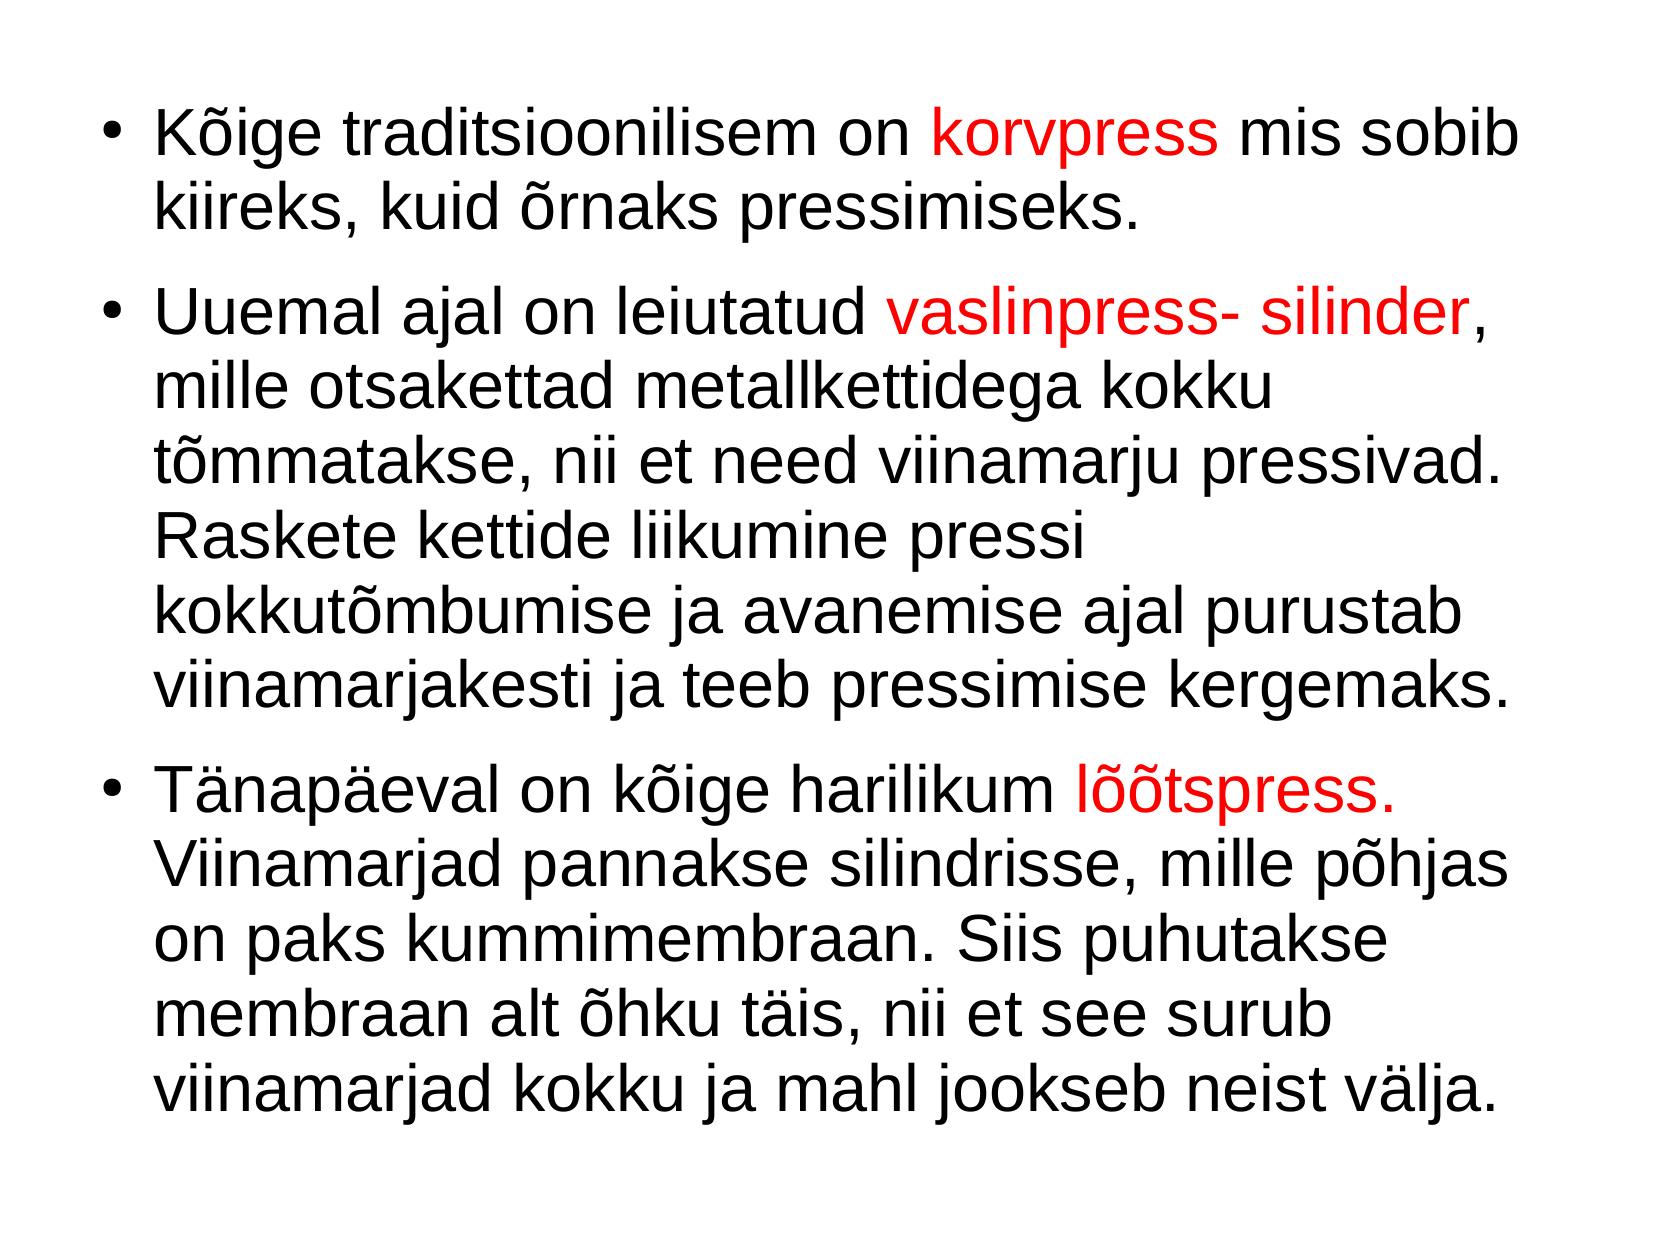

# Kõige traditsioonilisem on korvpress mis sobib kiireks, kuid õrnaks pressimiseks.
Uuemal ajal on leiutatud vaslinpress- silinder, mille otsakettad metallkettidega kokku tõmmatakse, nii et need viinamarju pressivad. Raskete kettide liikumine pressi kokkutõmbumise ja avanemise ajal purustab viinamarjakesti ja teeb pressimise kergemaks.
Tänapäeval on kõige harilikum lõõtspress. Viinamarjad pannakse silindrisse, mille põhjas on paks kummimembraan. Siis puhutakse membraan alt õhku täis, nii et see surub viinamarjad kokku ja mahl jookseb neist välja.